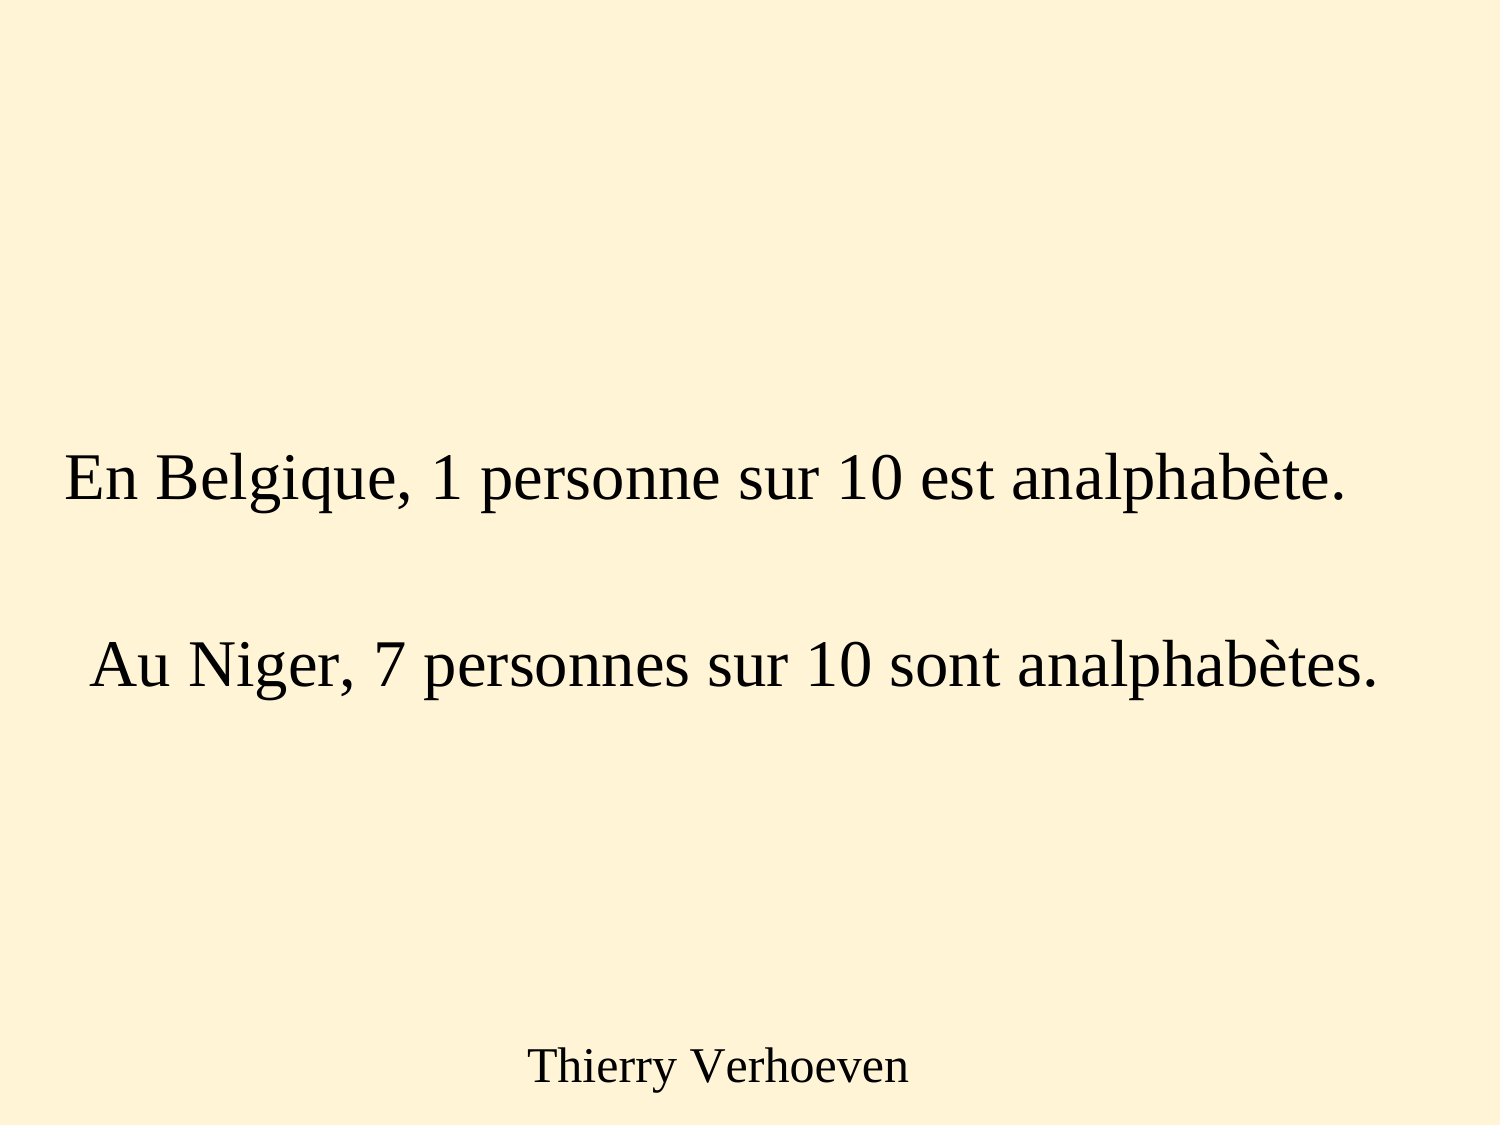

En Belgique, 1 personne sur 10 est analphabète.
Au Niger, 7 personnes sur 10 sont analphabètes.
Thierry Verhoeven